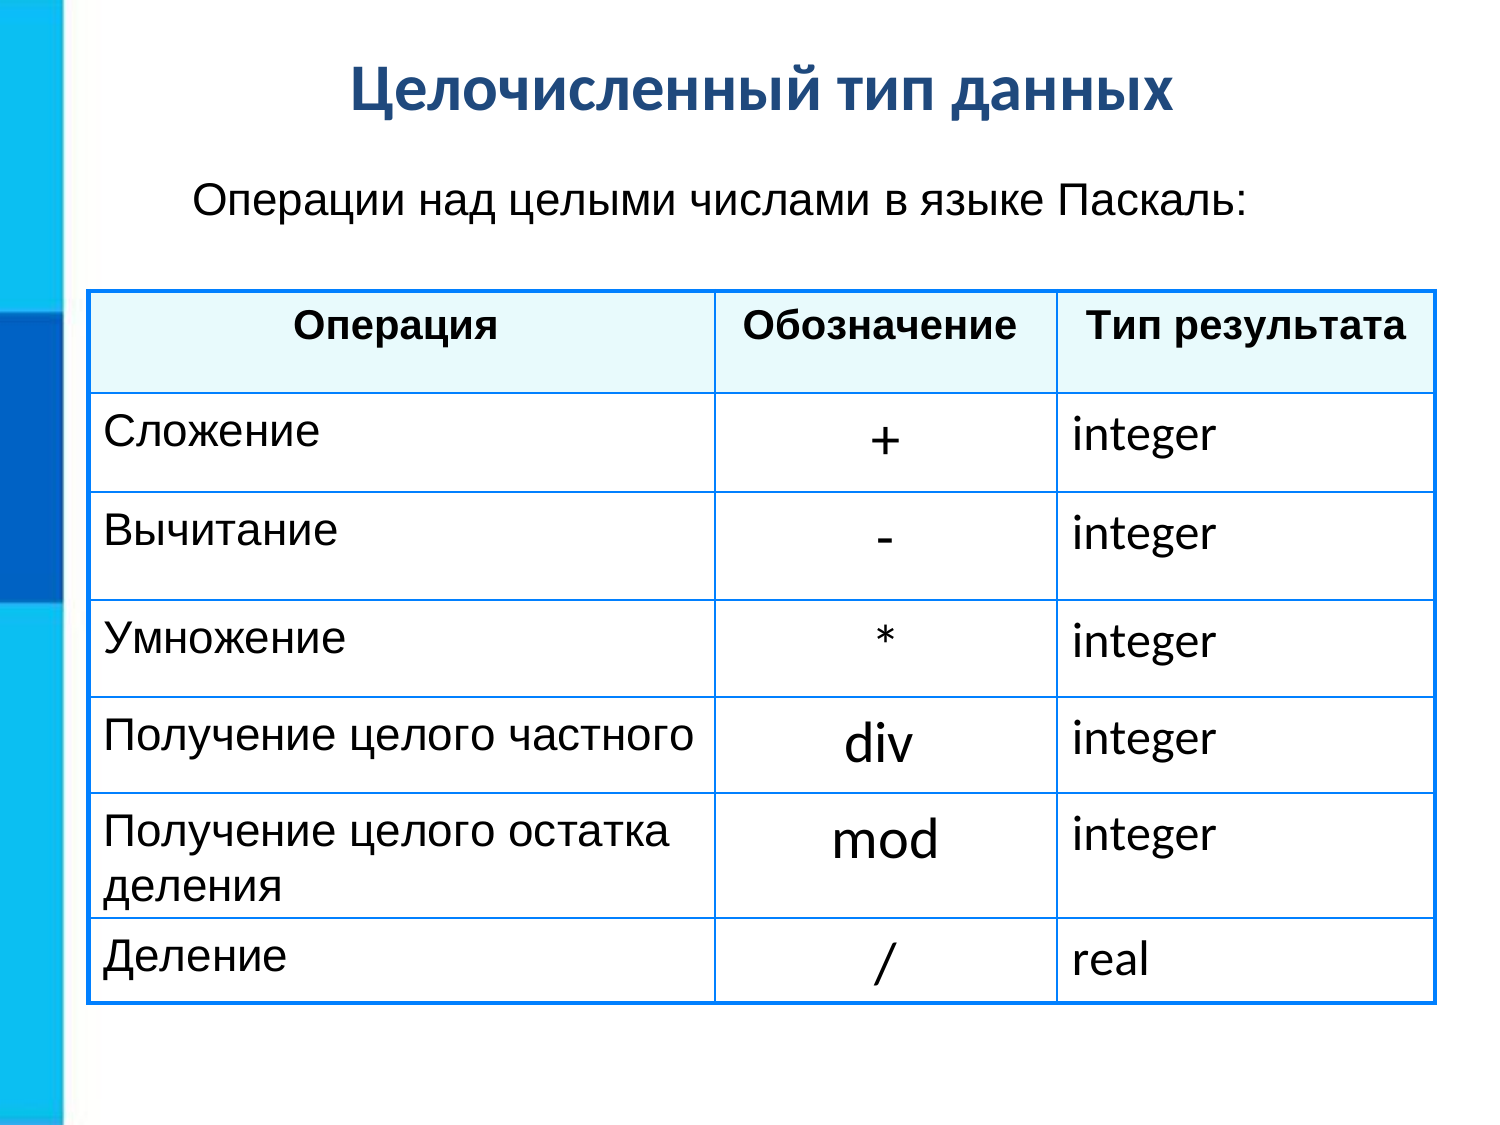

Целочисленный тип данных
Операции над целыми числами в языке Паскаль:
| Операция | Обозначение | Тип результата |
| --- | --- | --- |
| Сложение | + | integer |
| Вычитание | - | integer |
| Умножение | \* | integer |
| Получение целого частного | div | integer |
| Получение целого остатка деления | mod | integer |
| Деление | / | real |